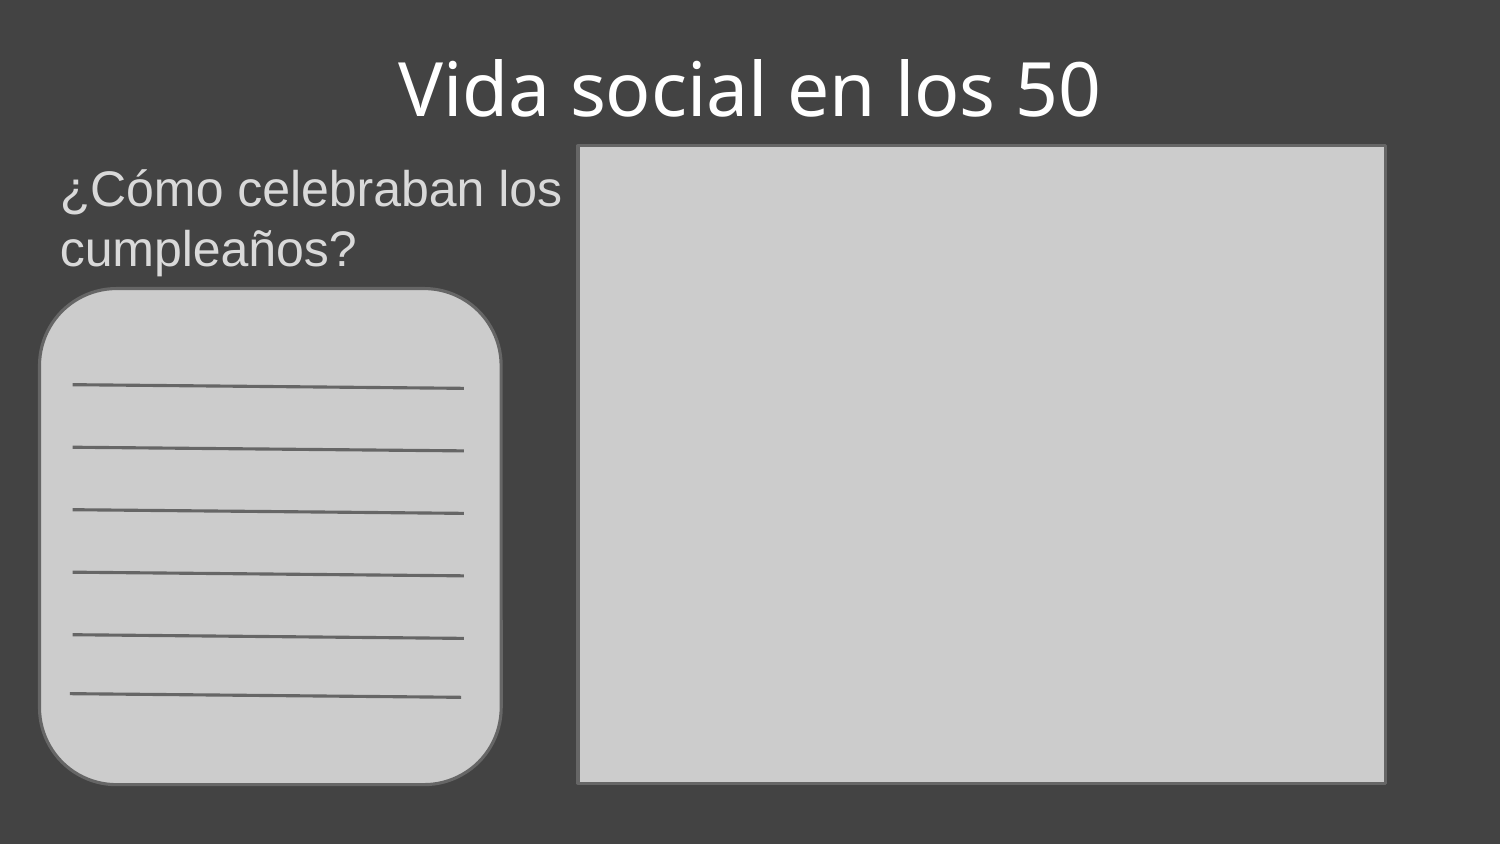

Vida social en los 50
¿Cómo celebraban los cumpleaños?